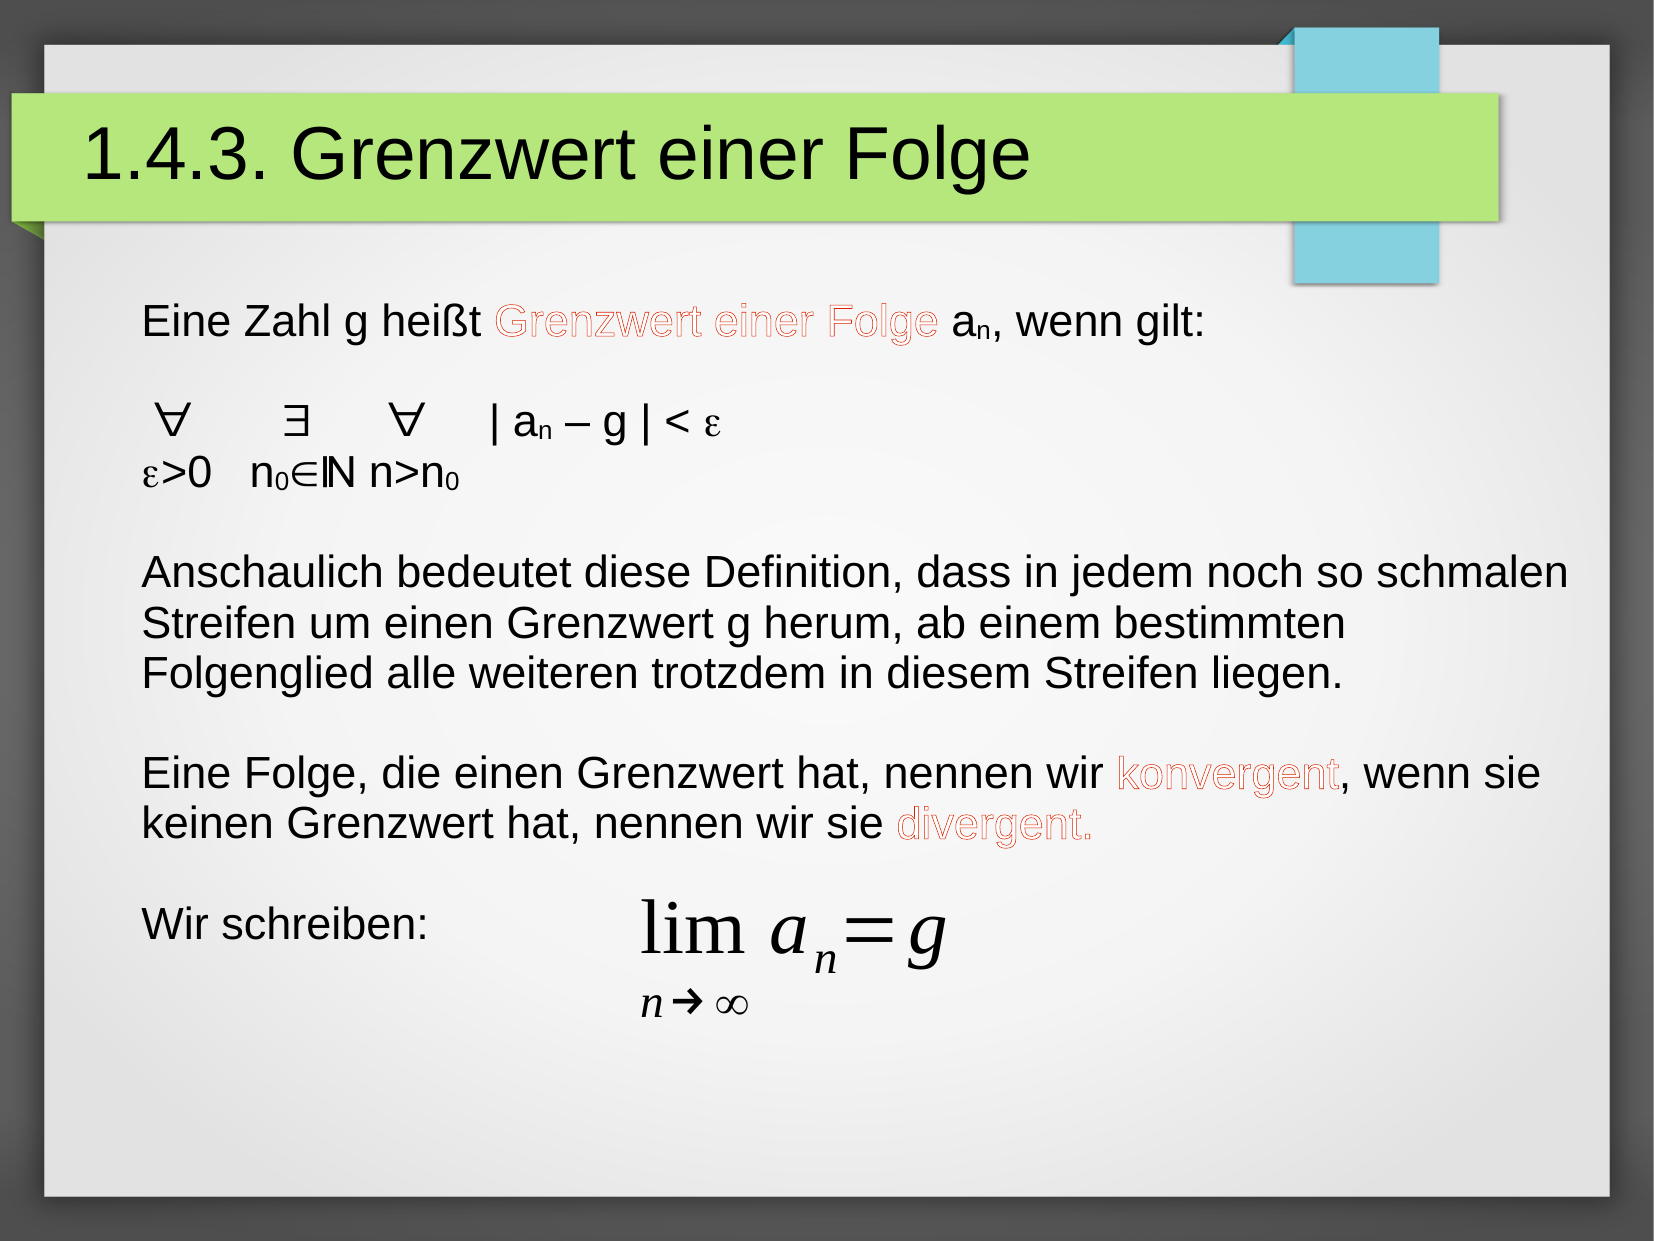

# 1.4.3. Grenzwert einer Folge
Eine Zahl g heißt Grenzwert einer Folge an, wenn gilt:
 ∀ ∃ ∀ | an – g | < ε
ε>0 n0∈ℕ n>n0
Anschaulich bedeutet diese Definition, dass in jedem noch so schmalen Streifen um einen Grenzwert g herum, ab einem bestimmten Folgenglied alle weiteren trotzdem in diesem Streifen liegen.
Eine Folge, die einen Grenzwert hat, nennen wir konvergent, wenn sie keinen Grenzwert hat, nennen wir sie divergent.
Wir schreiben: